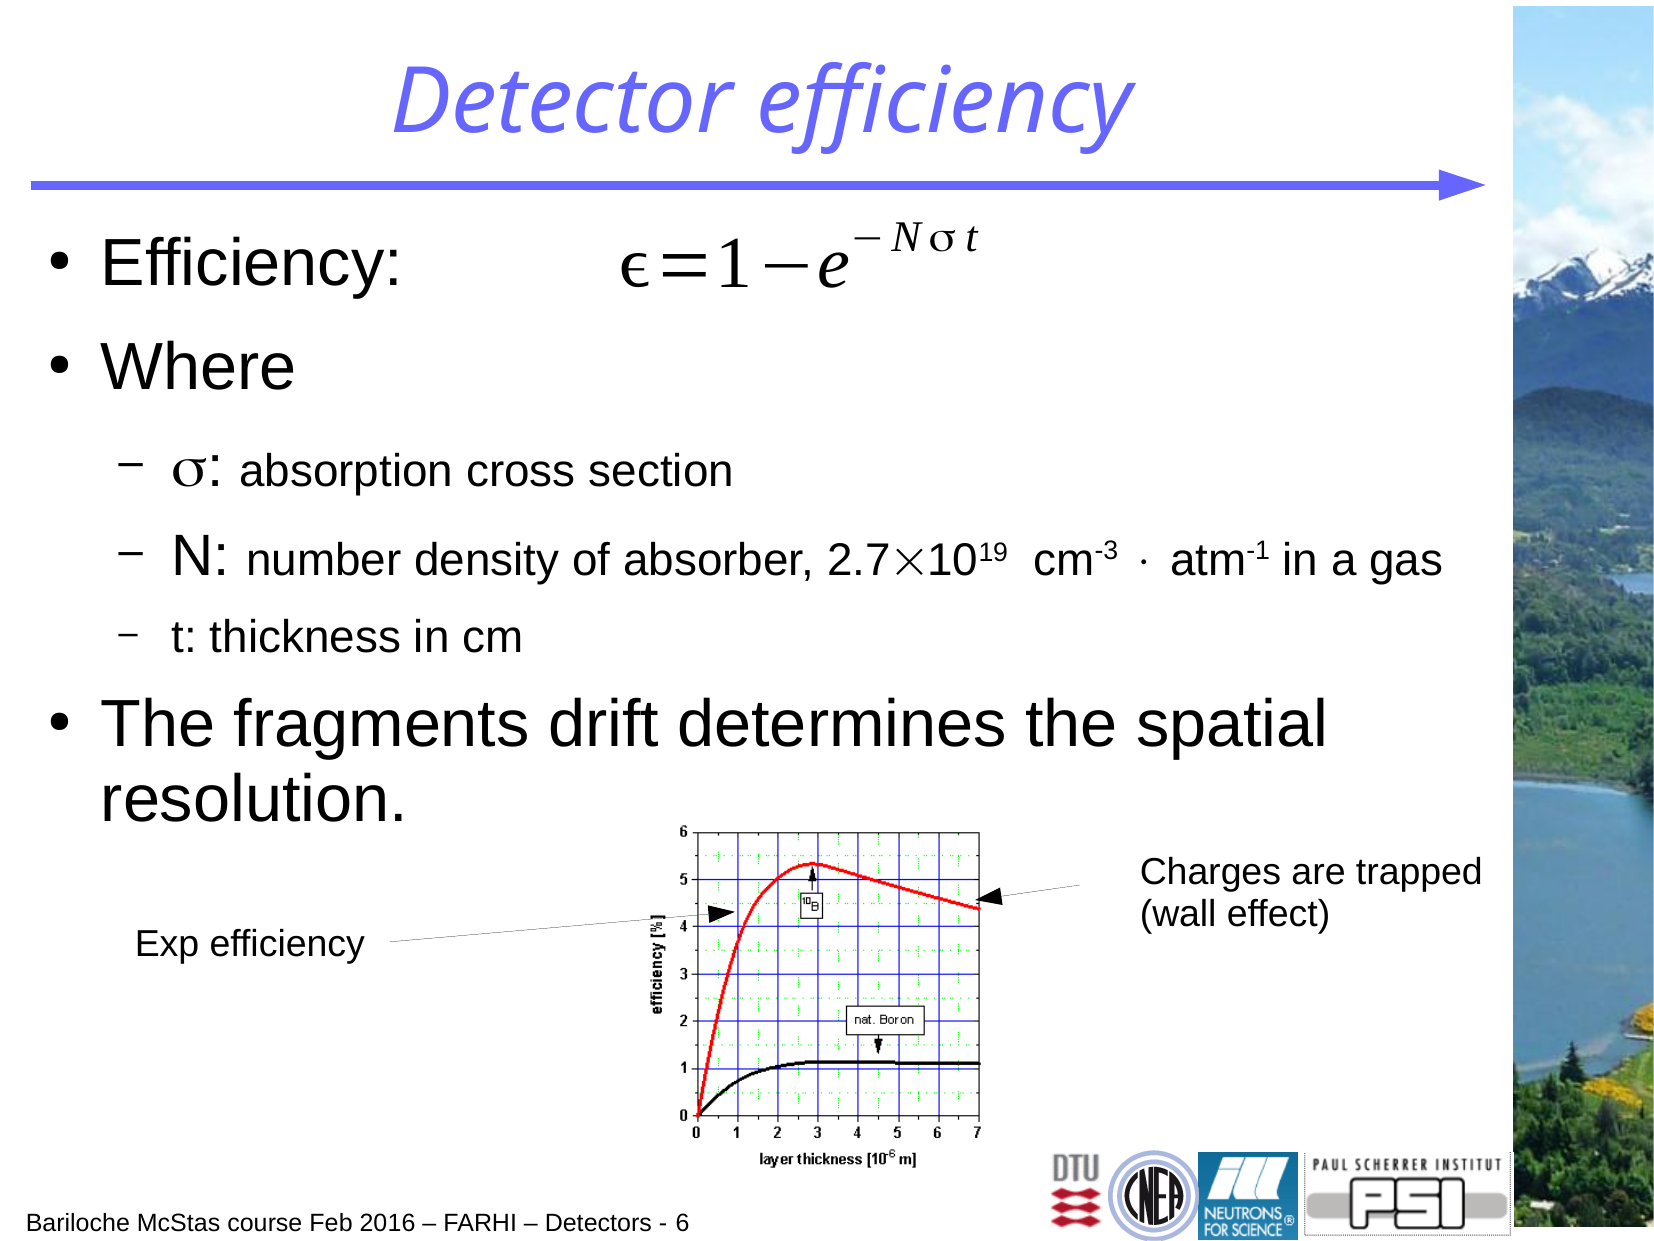

# Detector efficiency
Efficiency:
Where
s: absorption cross section
N: number density of absorber, 2.71019 cm-3  atm-1 in a gas
t: thickness in cm
The fragments drift determines the spatial resolution.
Charges are trapped (wall effect)
Exp efficiency